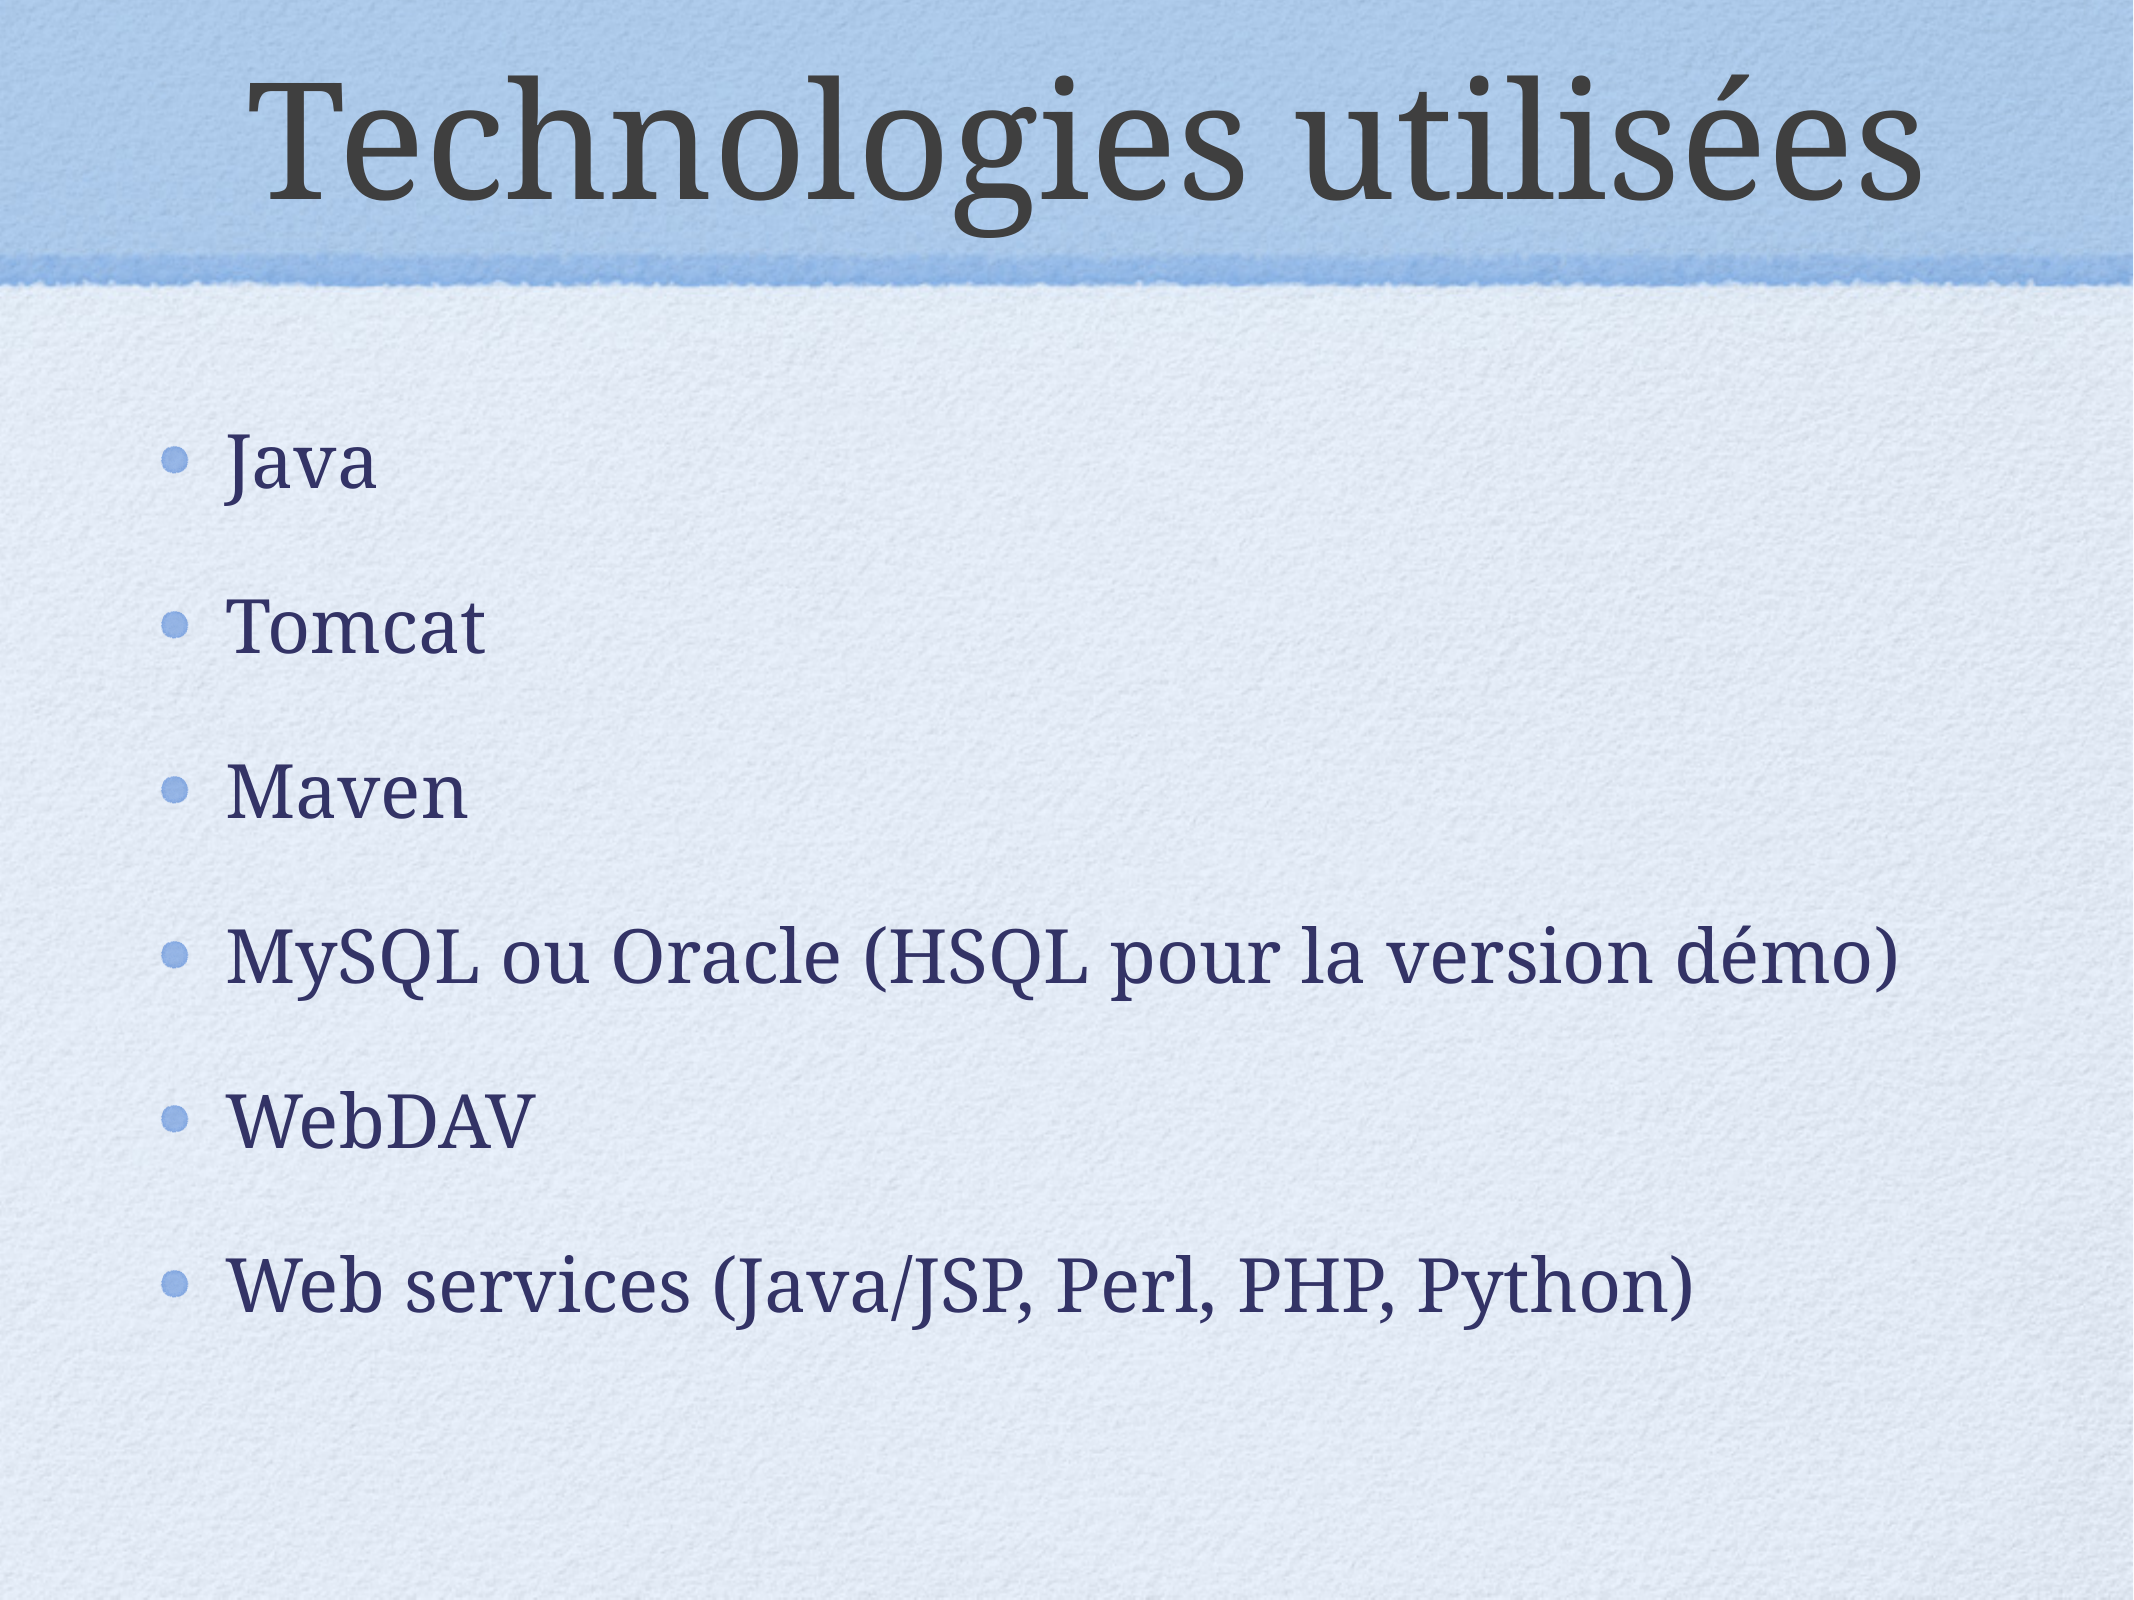

# Technologies utilisées
Java
Tomcat
Maven
MySQL ou Oracle (HSQL pour la version démo)
WebDAV
Web services (Java/JSP, Perl, PHP, Python)